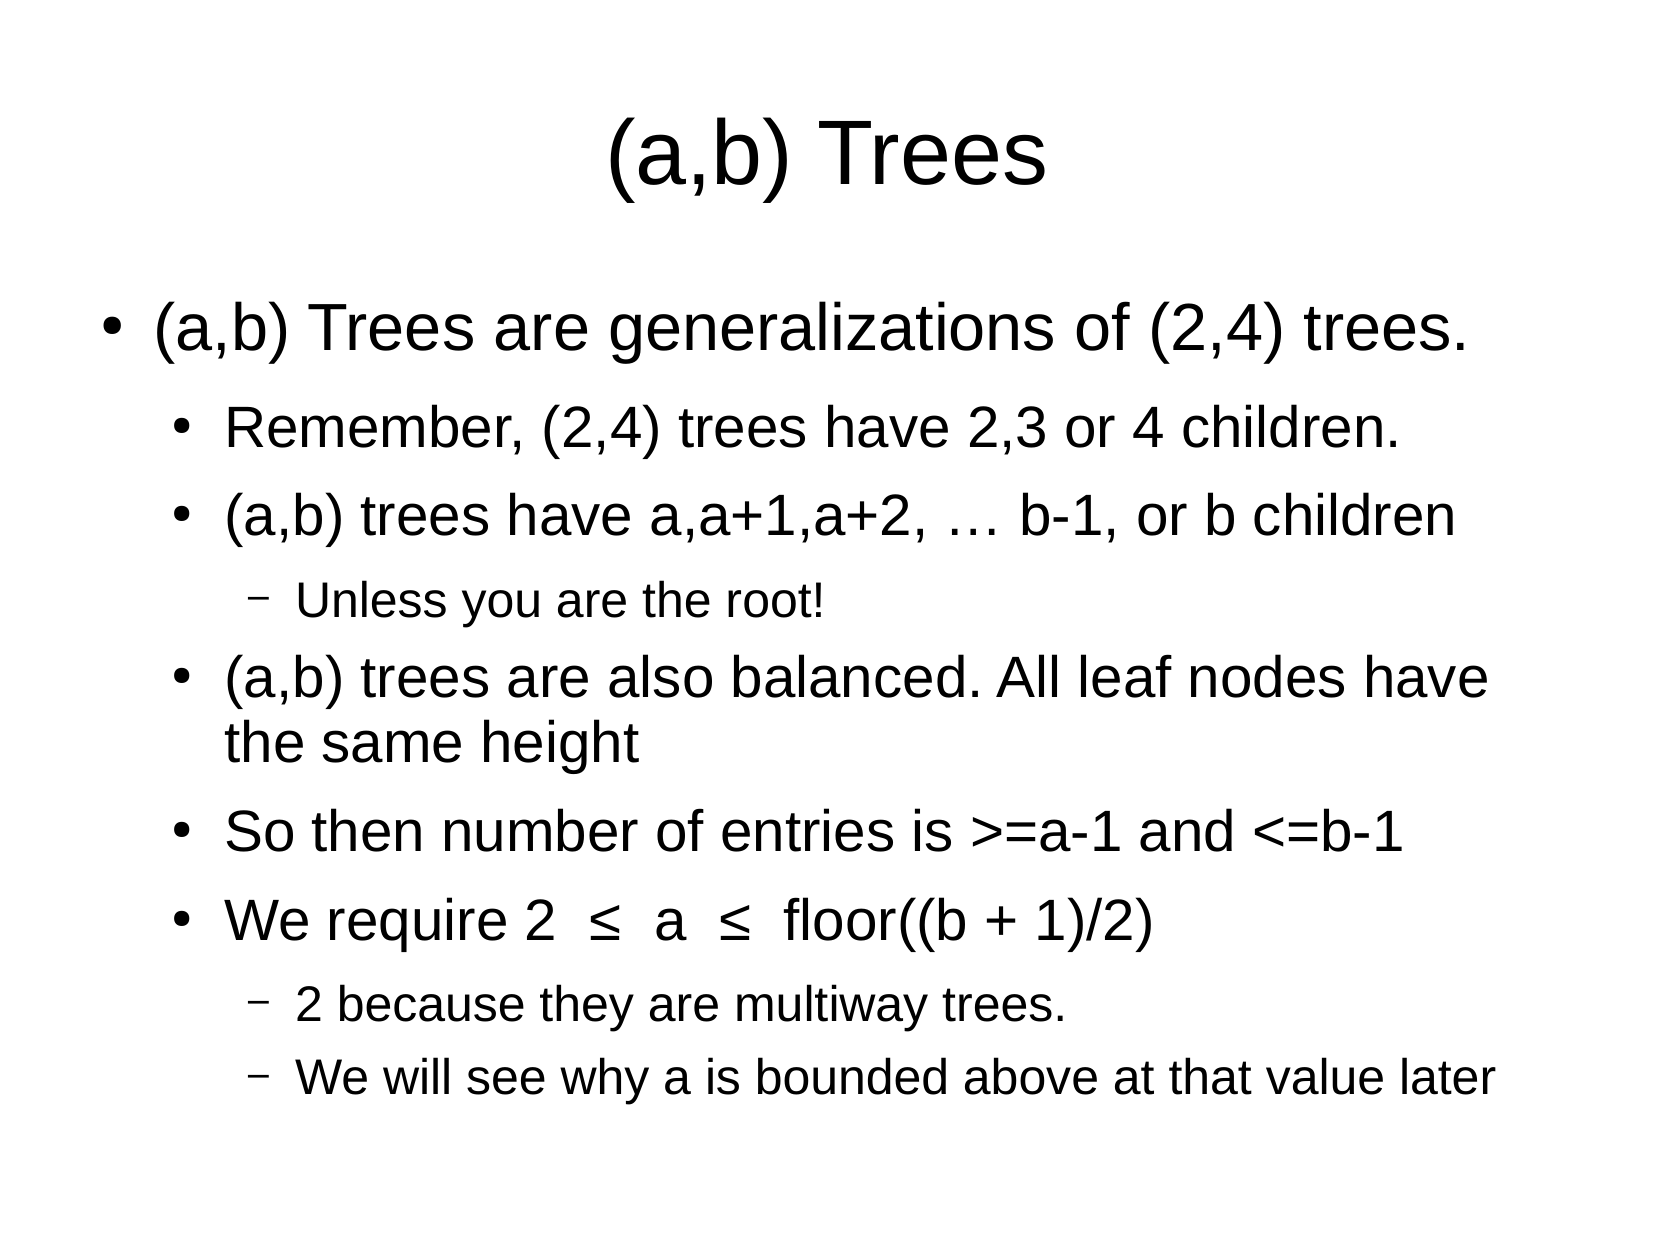

# (a,b) Trees
(a,b) Trees are generalizations of (2,4) trees.
Remember, (2,4) trees have 2,3 or 4 children.
(a,b) trees have a,a+1,a+2, … b-1, or b children
Unless you are the root!
(a,b) trees are also balanced. All leaf nodes have the same height
So then number of entries is >=a-1 and <=b-1
We require 2 ≤ a ≤ floor((b + 1)/2)
2 because they are multiway trees.
We will see why a is bounded above at that value later